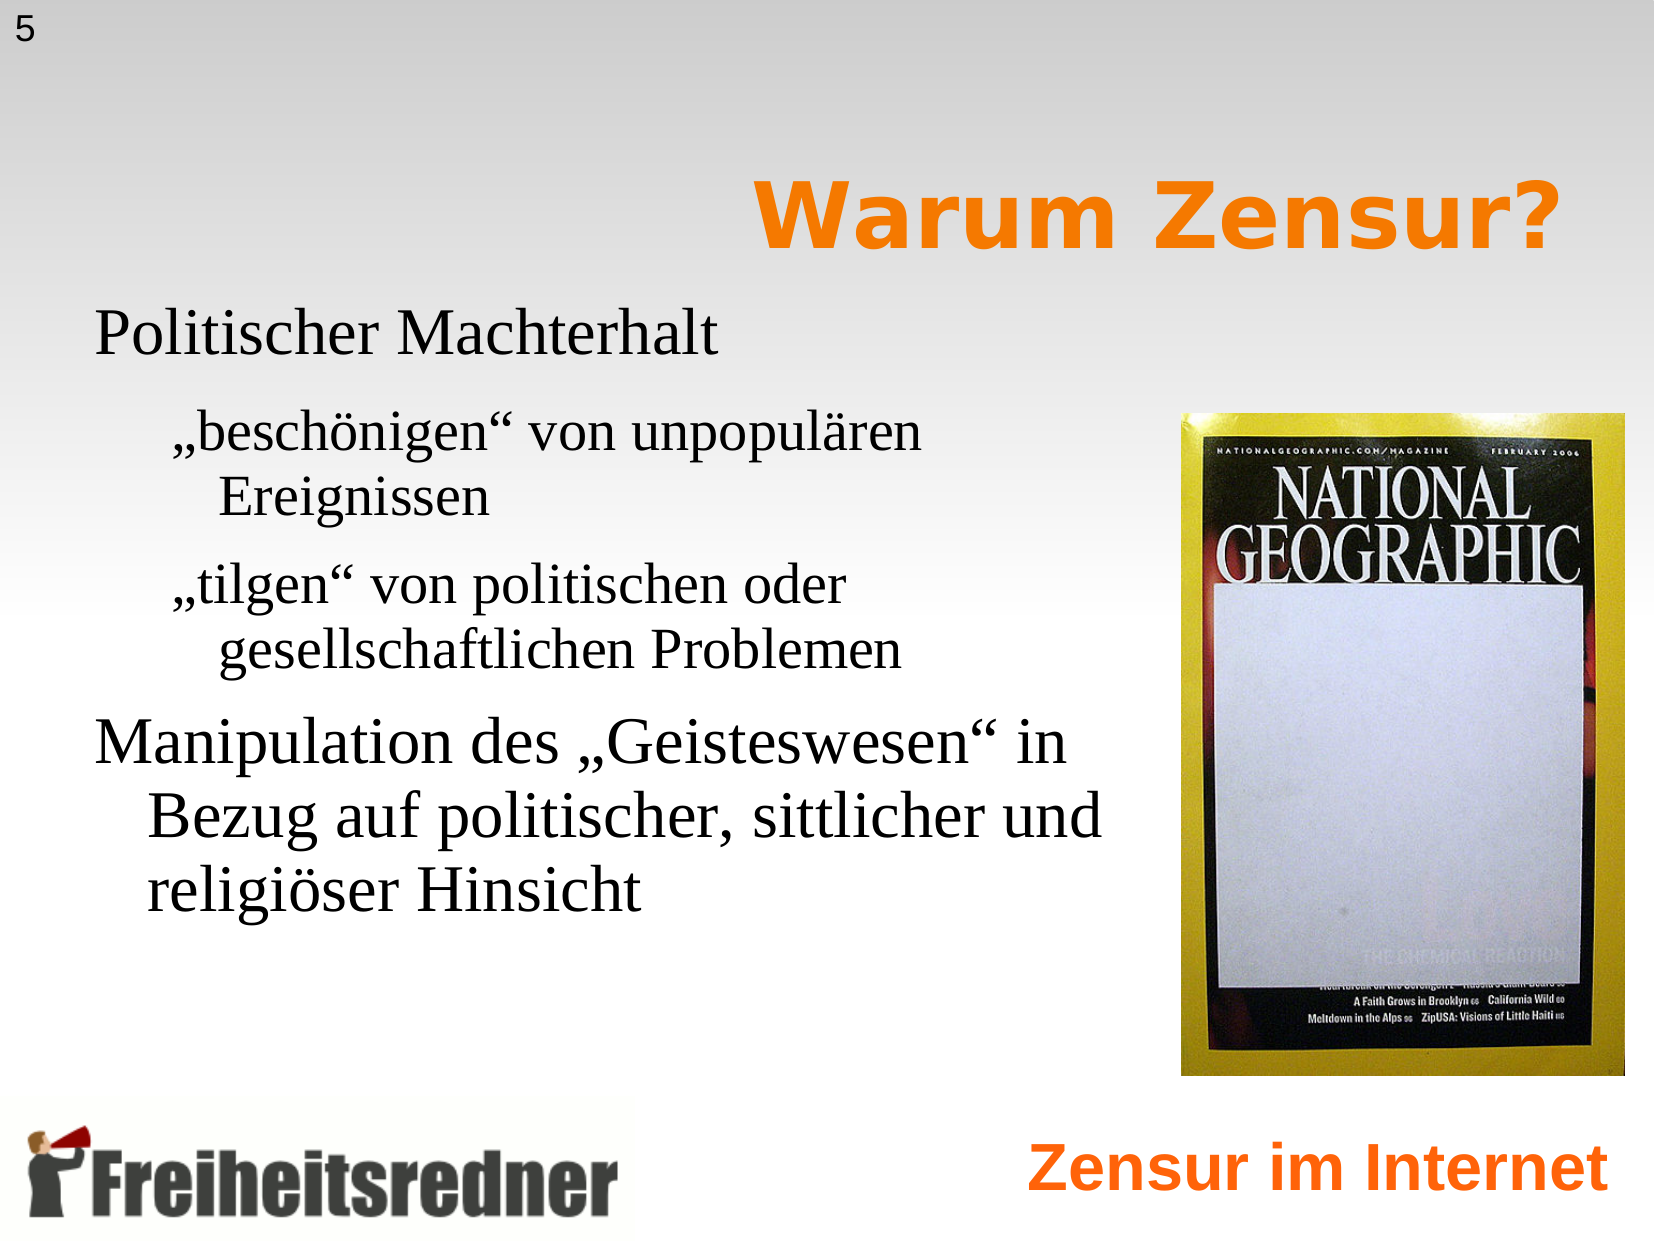

# Warum Zensur?
Politischer Machterhalt
„beschönigen“ von unpopulären Ereignissen
„tilgen“ von politischen oder gesellschaftlichen Problemen
Manipulation des „Geisteswesen“ in Bezug auf politischer, sittlicher und religiöser Hinsicht